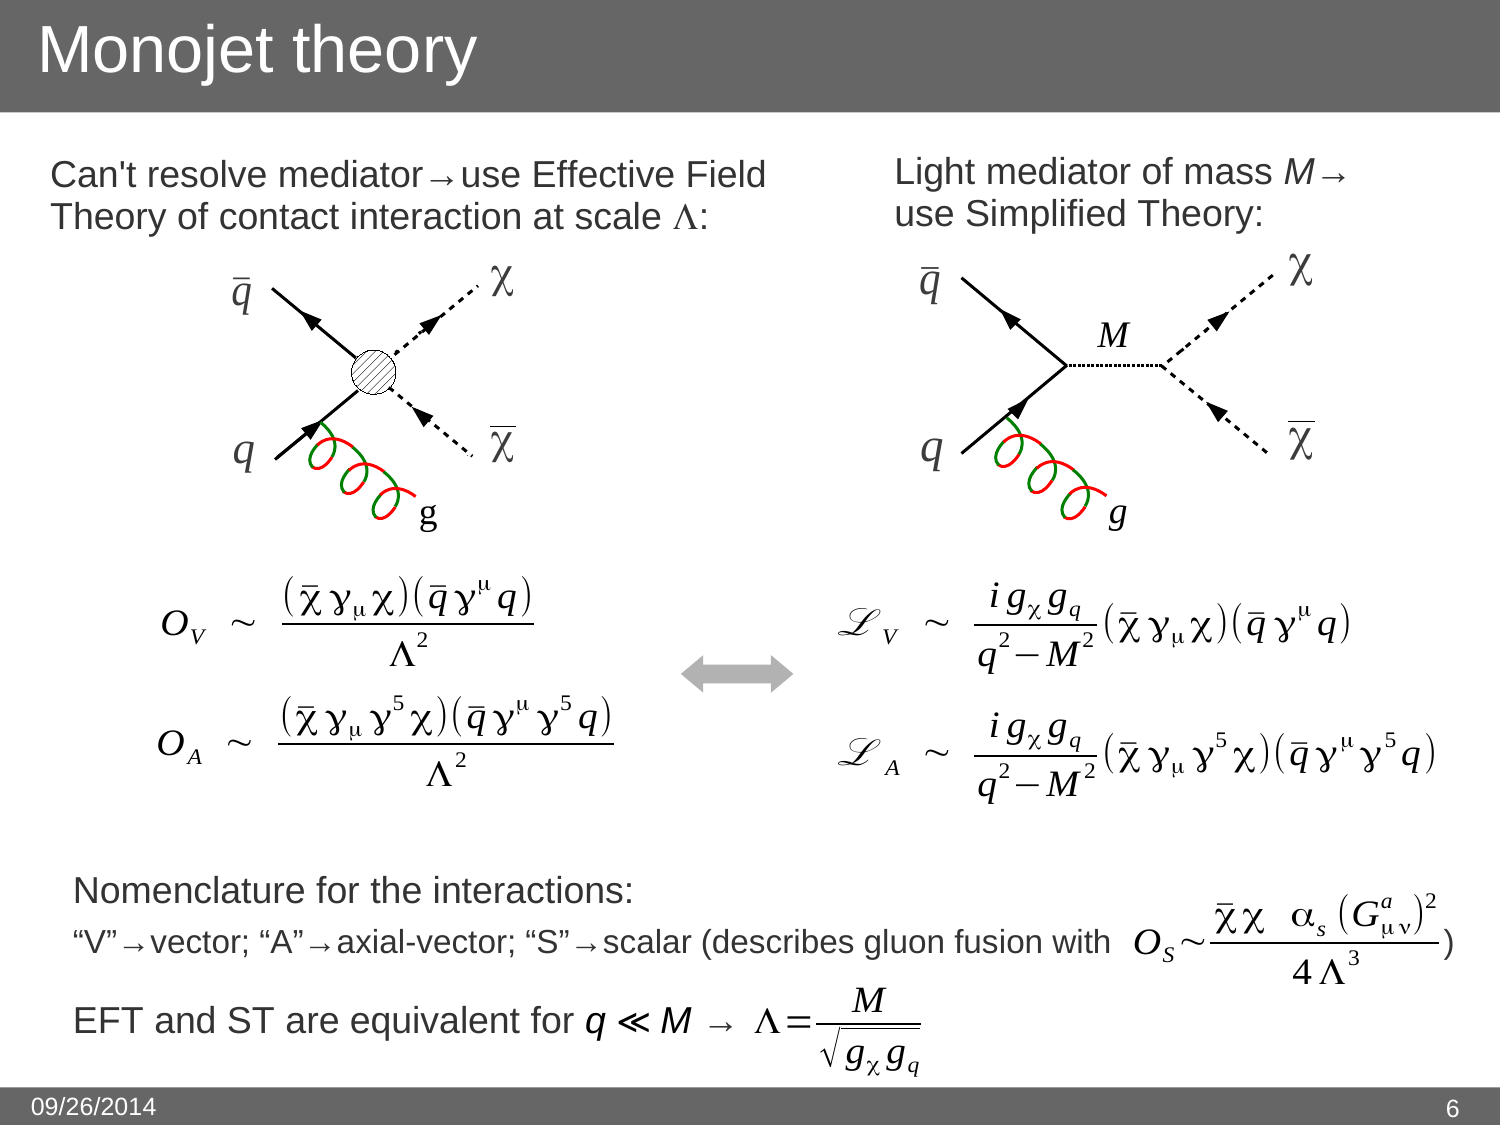

# Monojet theory
Can't resolve mediator→use Effective Field Theory of contact interaction at scale L:
Light mediator of mass M→ use Simplified Theory:
M
g
g
Nomenclature for the interactions:
“V”→vector; “A”→axial-vector; “S”→scalar (describes gluon fusion with )
EFT and ST are equivalent for q ≪ M →